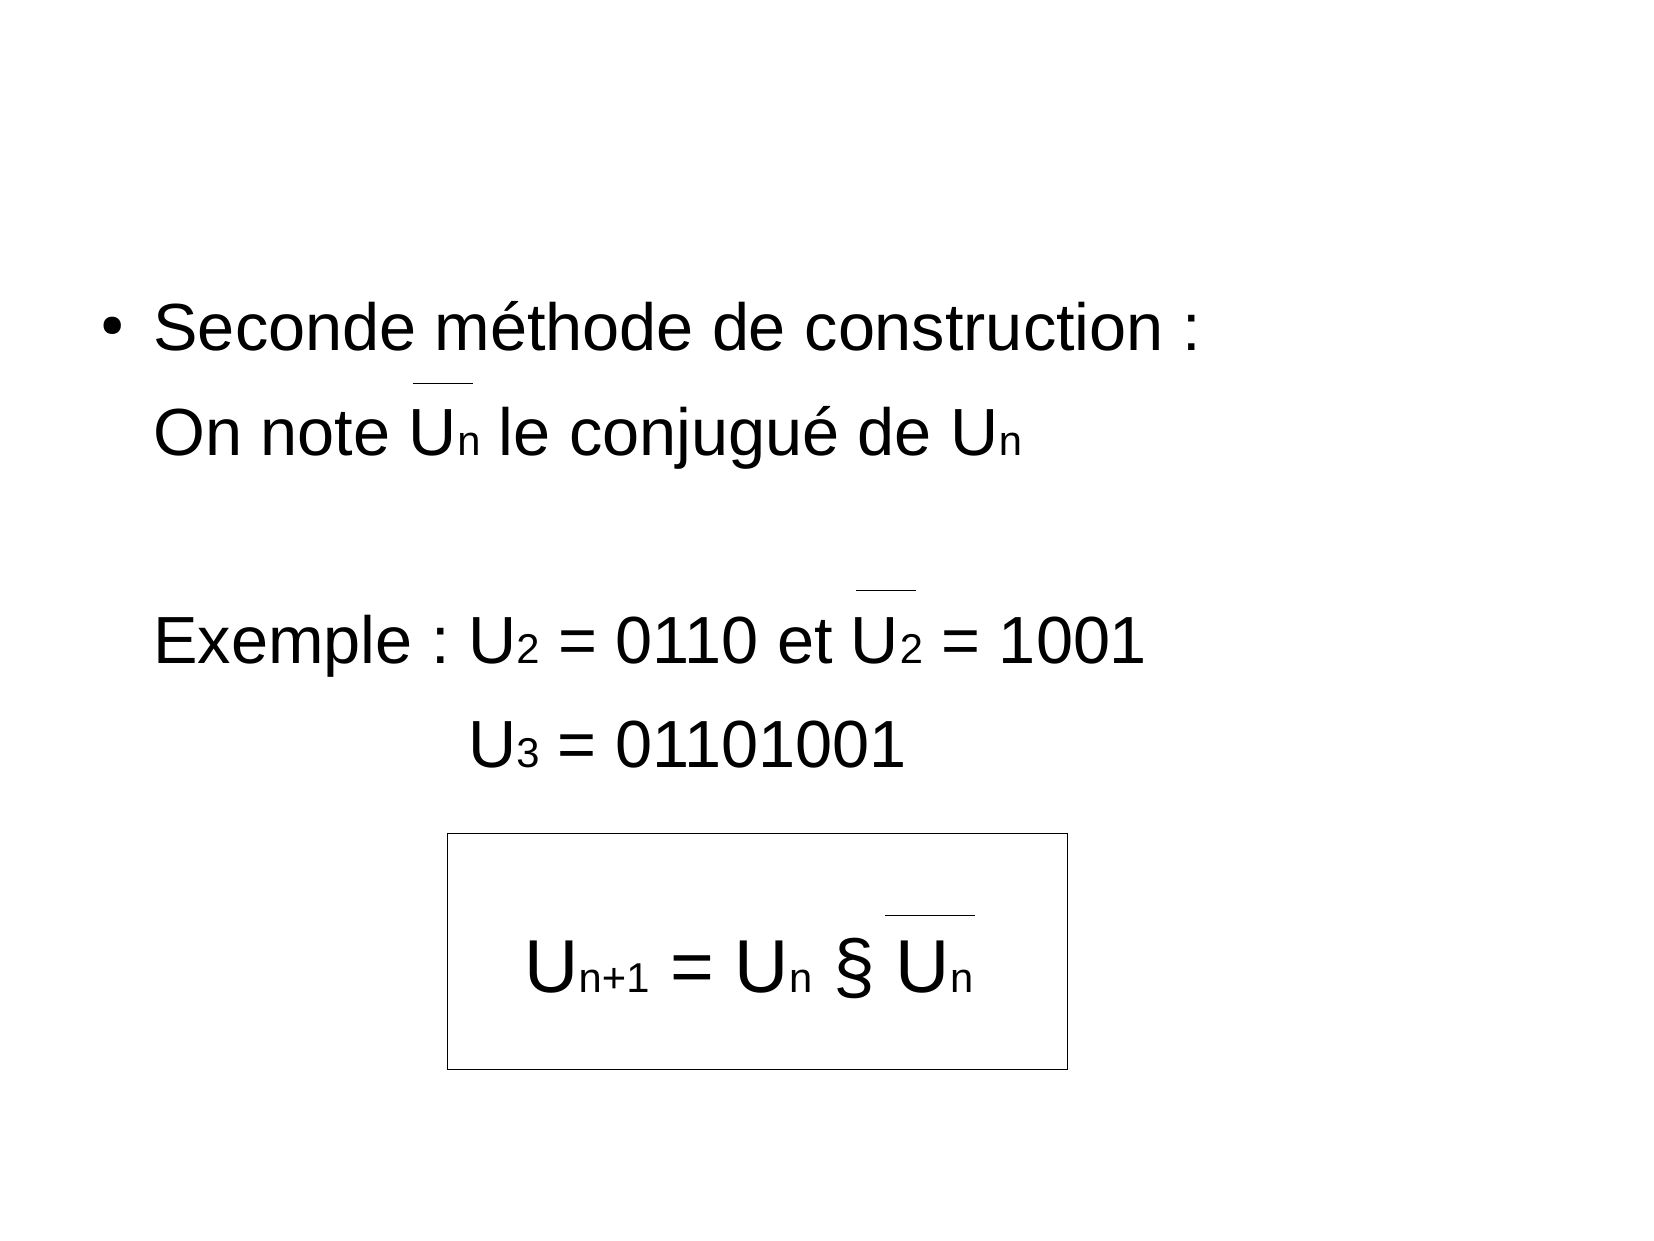

#
Seconde méthode de construction :
On note Un le conjugué de Un
Exemple : U2 = 0110 et U2 = 1001
 U3 = 01101001
| Un+1 = Un § Un |
| --- |